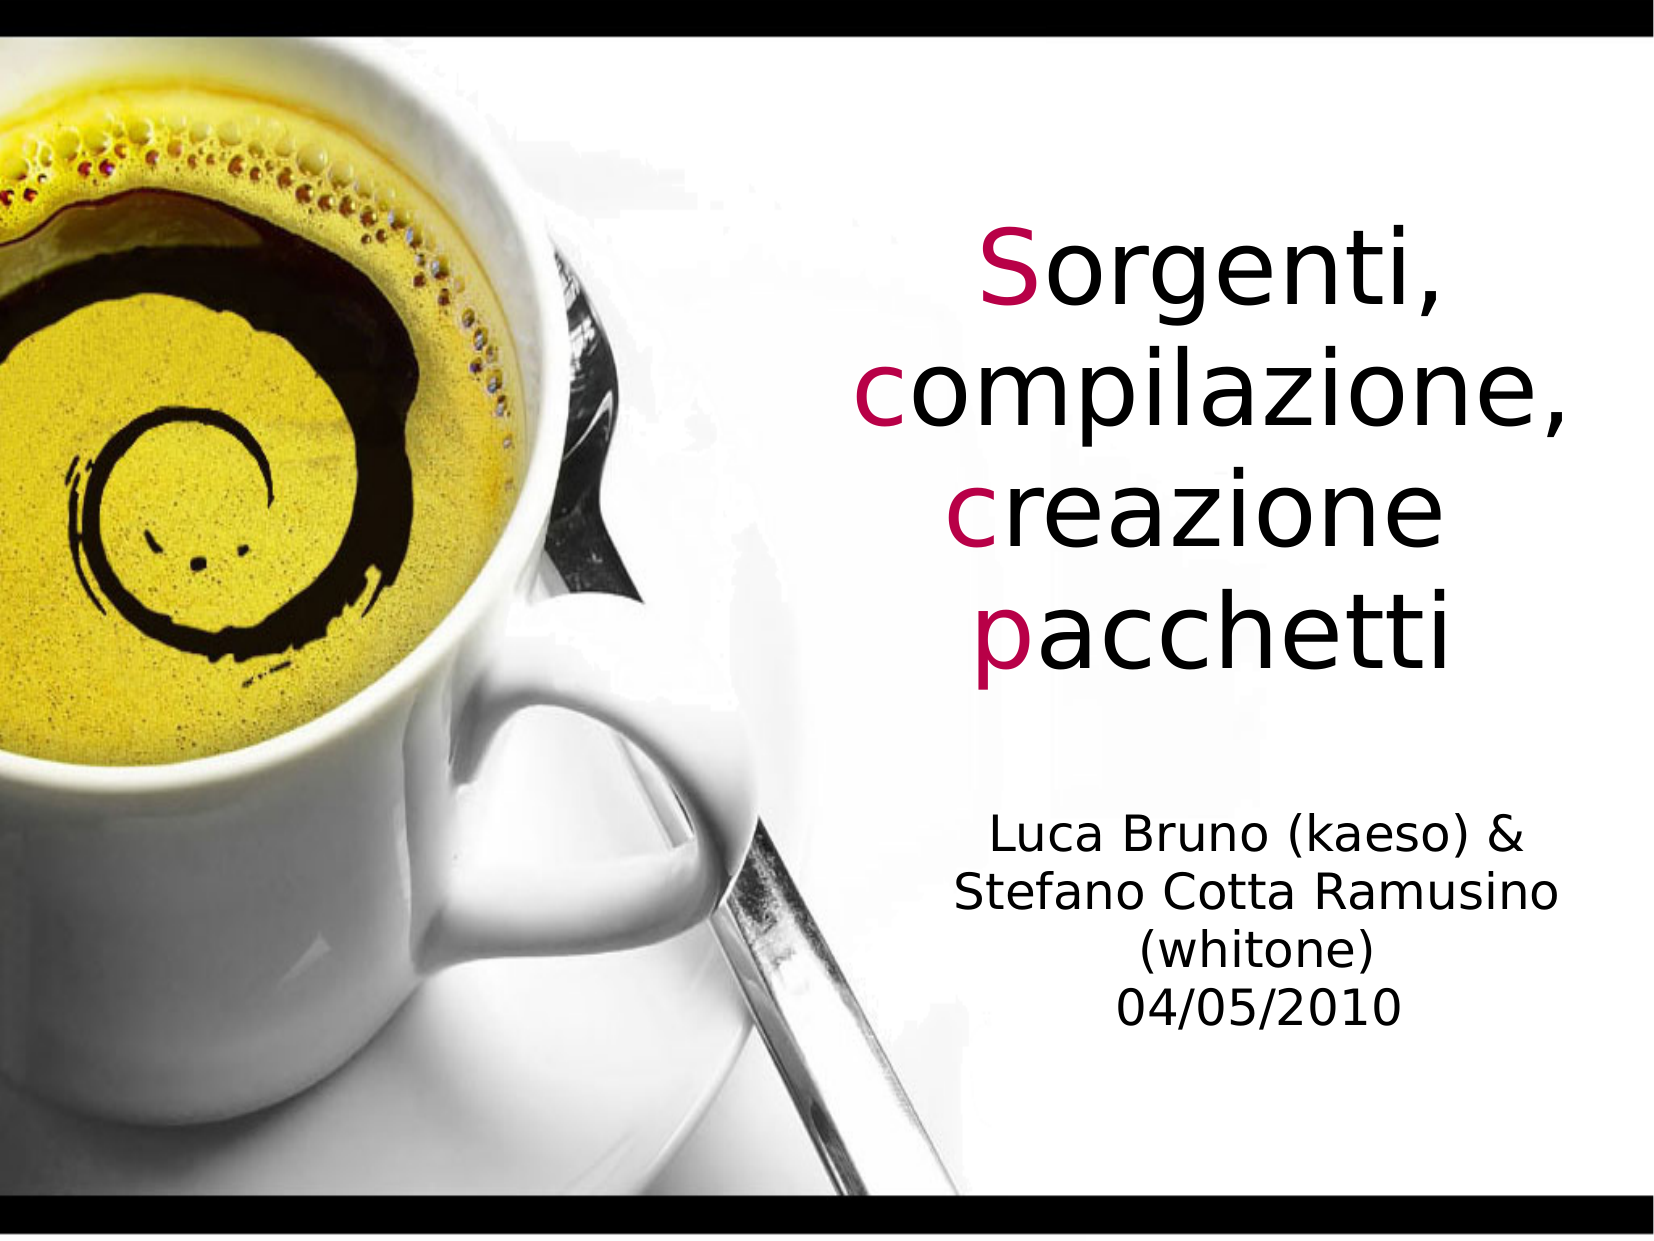

Sorgenti,
compilazione,
creazione
pacchetti
Luca Bruno (kaeso) &
Stefano Cotta Ramusino
(whitone)
 04/05/2010